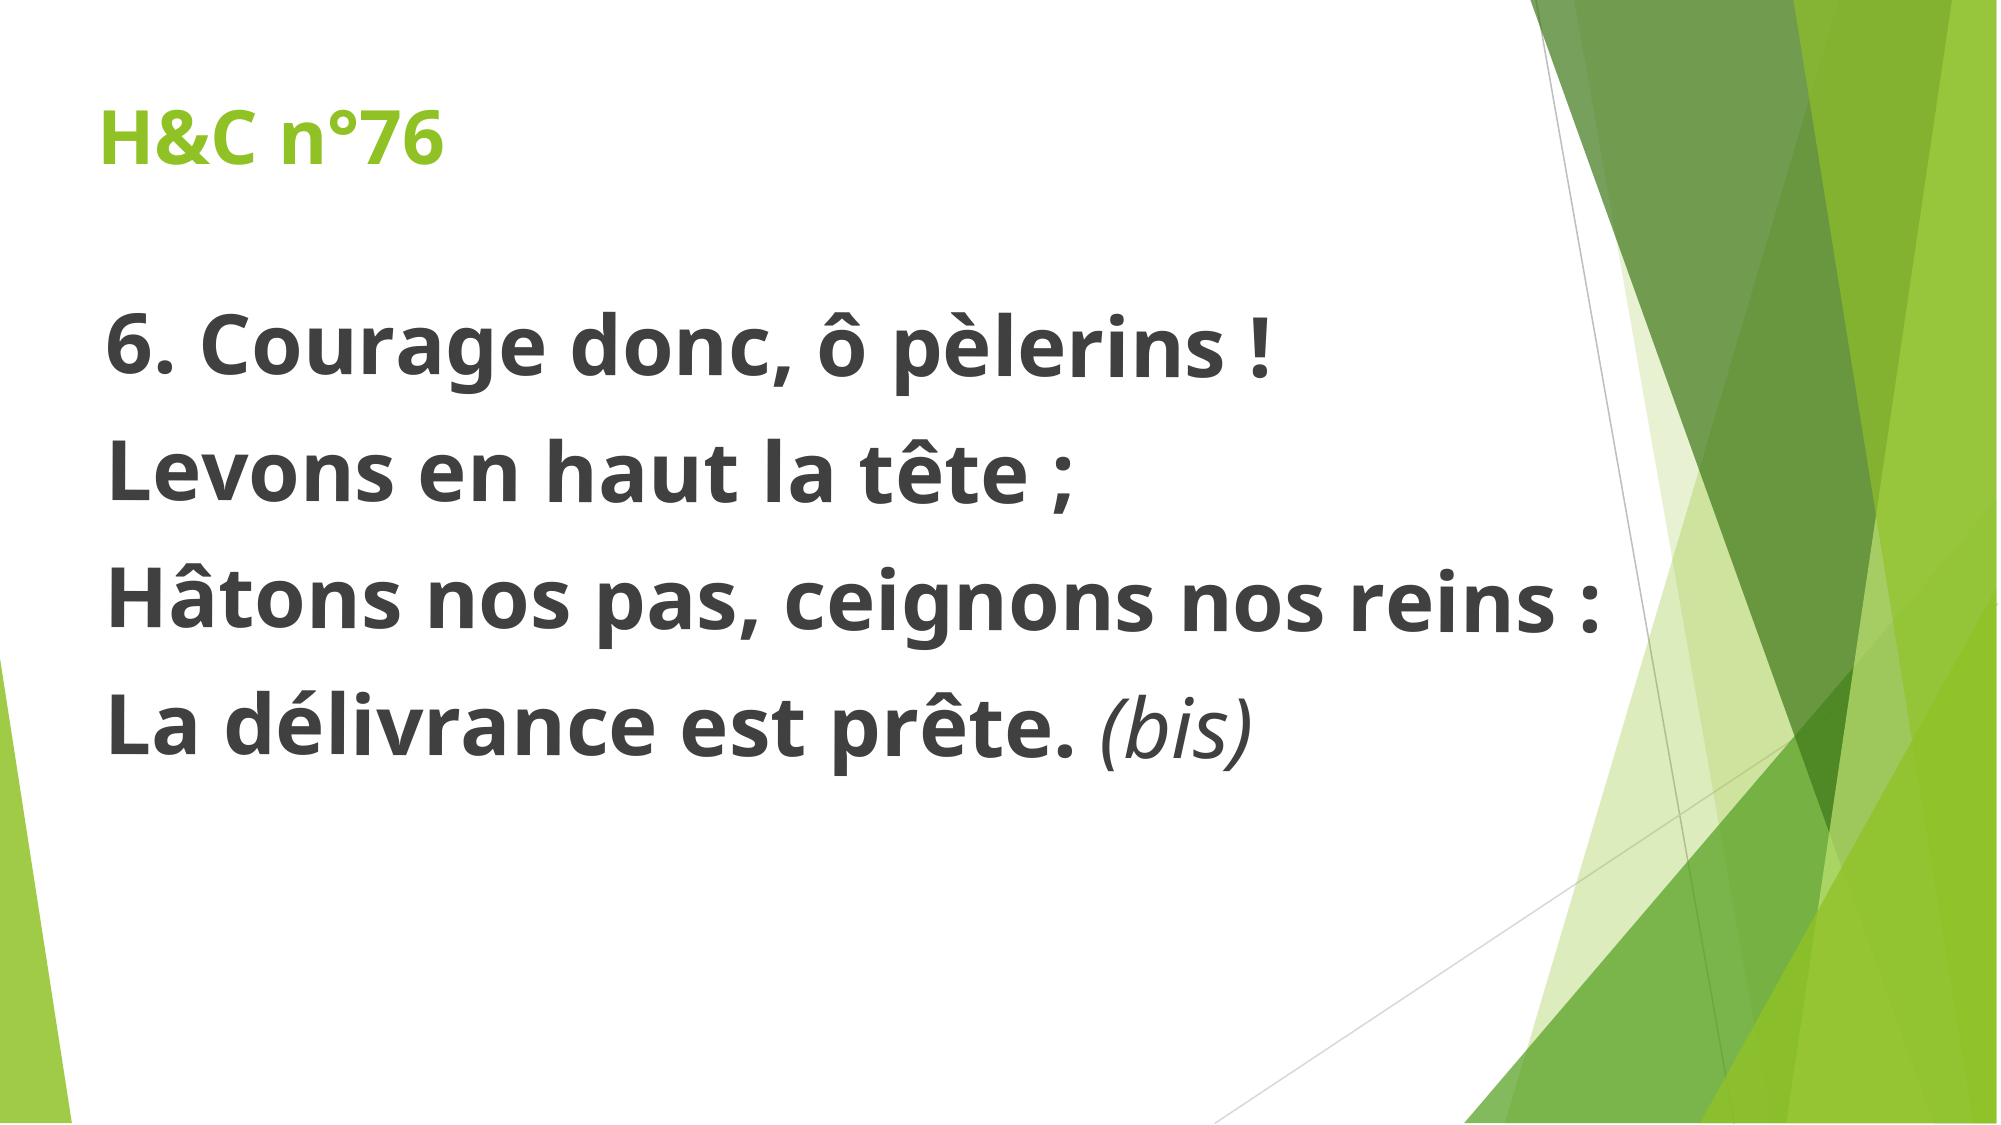

H&C n°76
6. Courage donc, ô pèlerins !
Levons en haut la tête ;
Hâtons nos pas, ceignons nos reins :
La délivrance est prête. (bis)